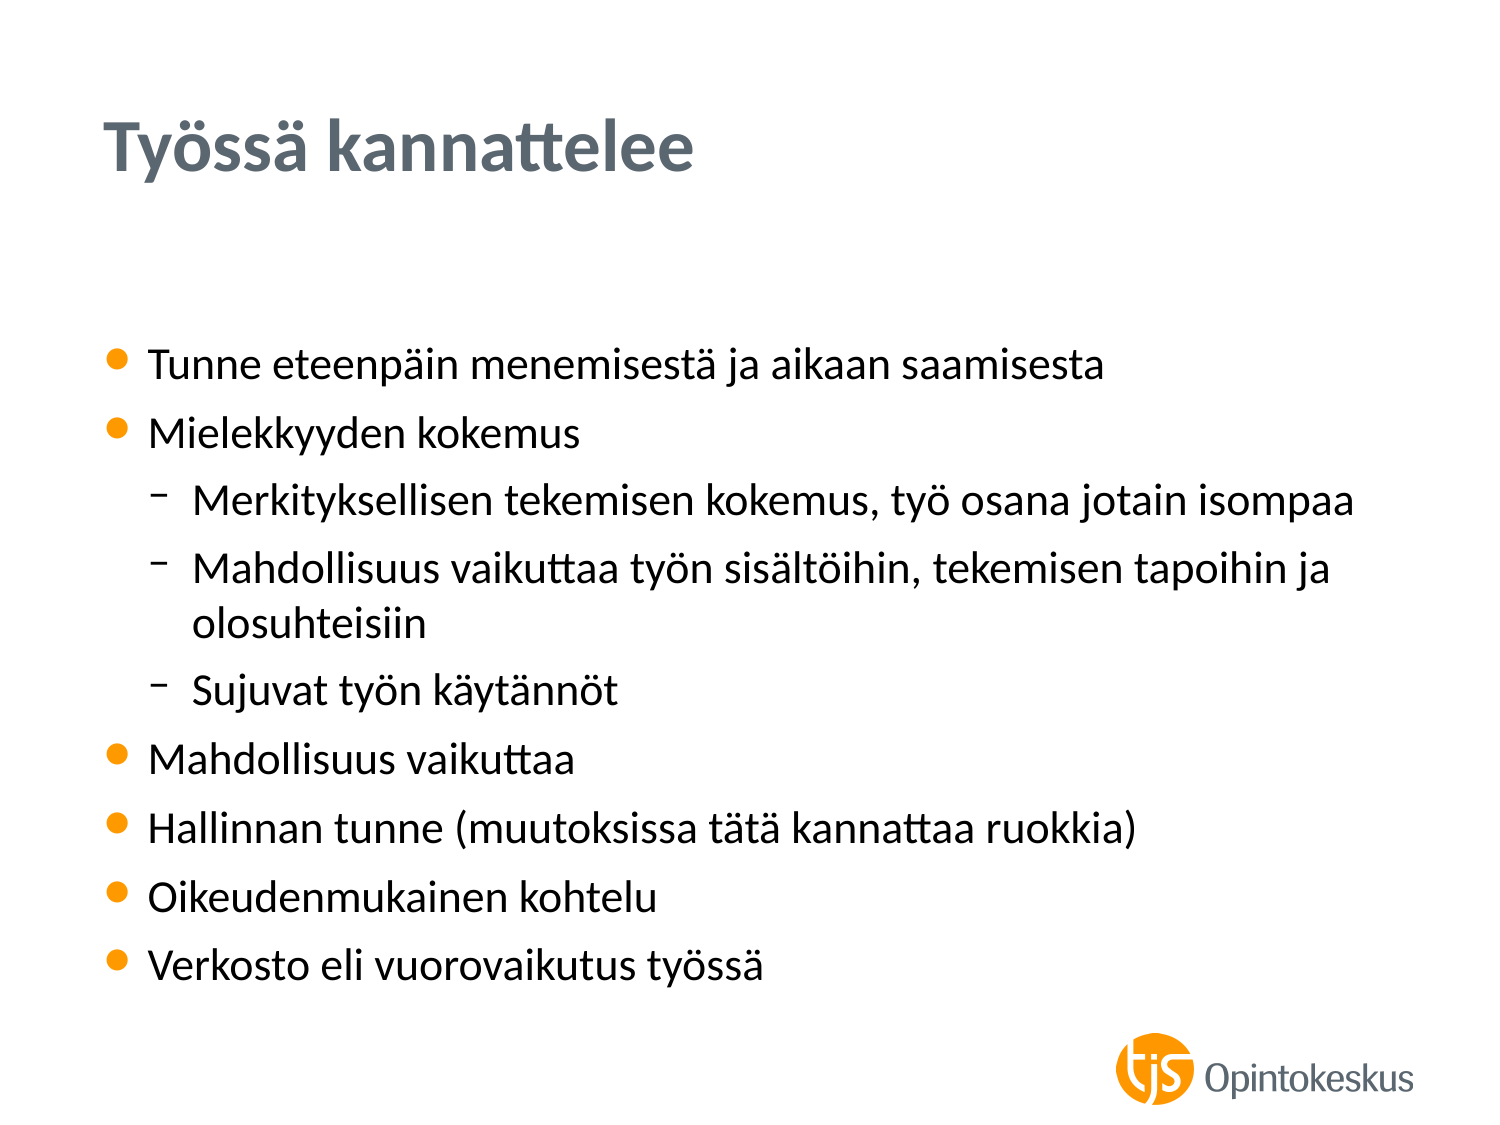

Työssä kannattelee
# Tunne eteenpäin menemisestä ja aikaan saamisesta
Mielekkyyden kokemus
Merkityksellisen tekemisen kokemus, työ osana jotain isompaa
Mahdollisuus vaikuttaa työn sisältöihin, tekemisen tapoihin ja olosuhteisiin
Sujuvat työn käytännöt
Mahdollisuus vaikuttaa
Hallinnan tunne (muutoksissa tätä kannattaa ruokkia)
Oikeudenmukainen kohtelu
Verkosto eli vuorovaikutus työssä